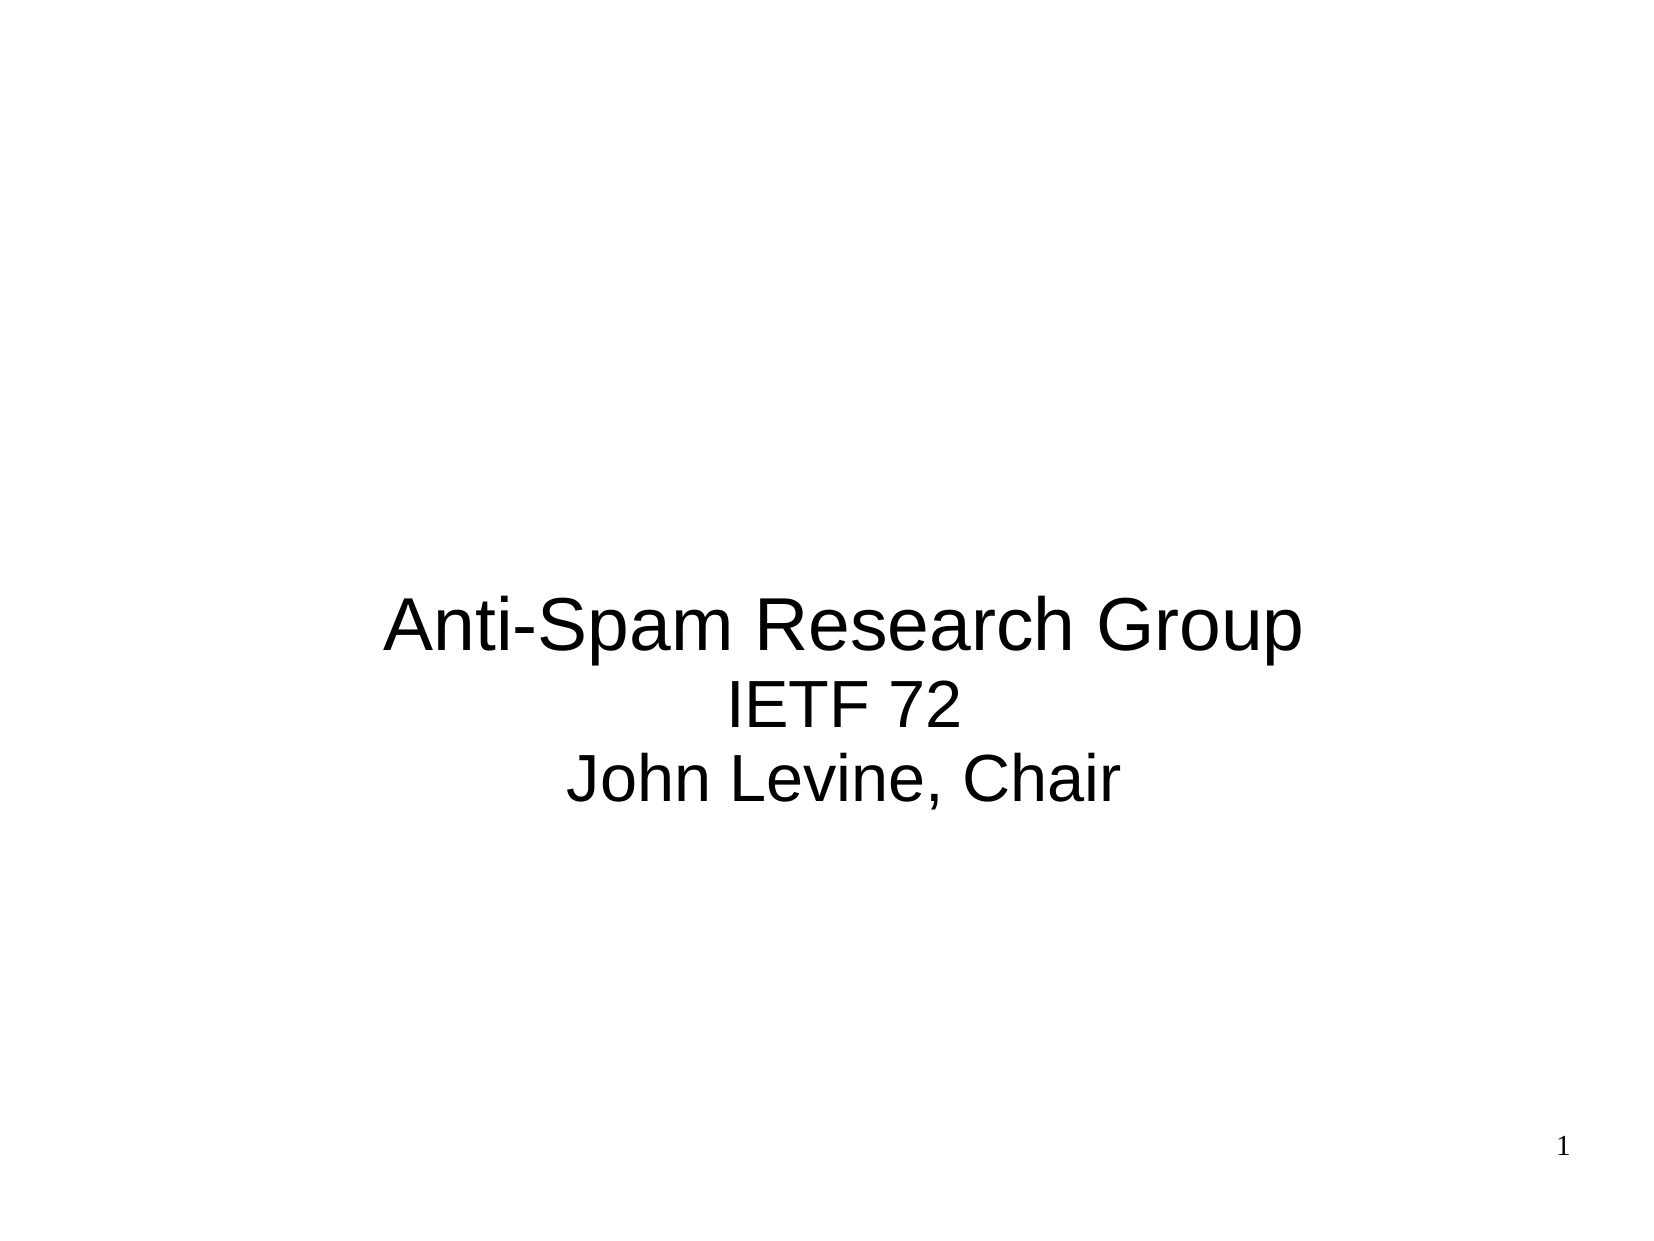

#
Anti-Spam Research Group
IETF 72
John Levine, Chair
1